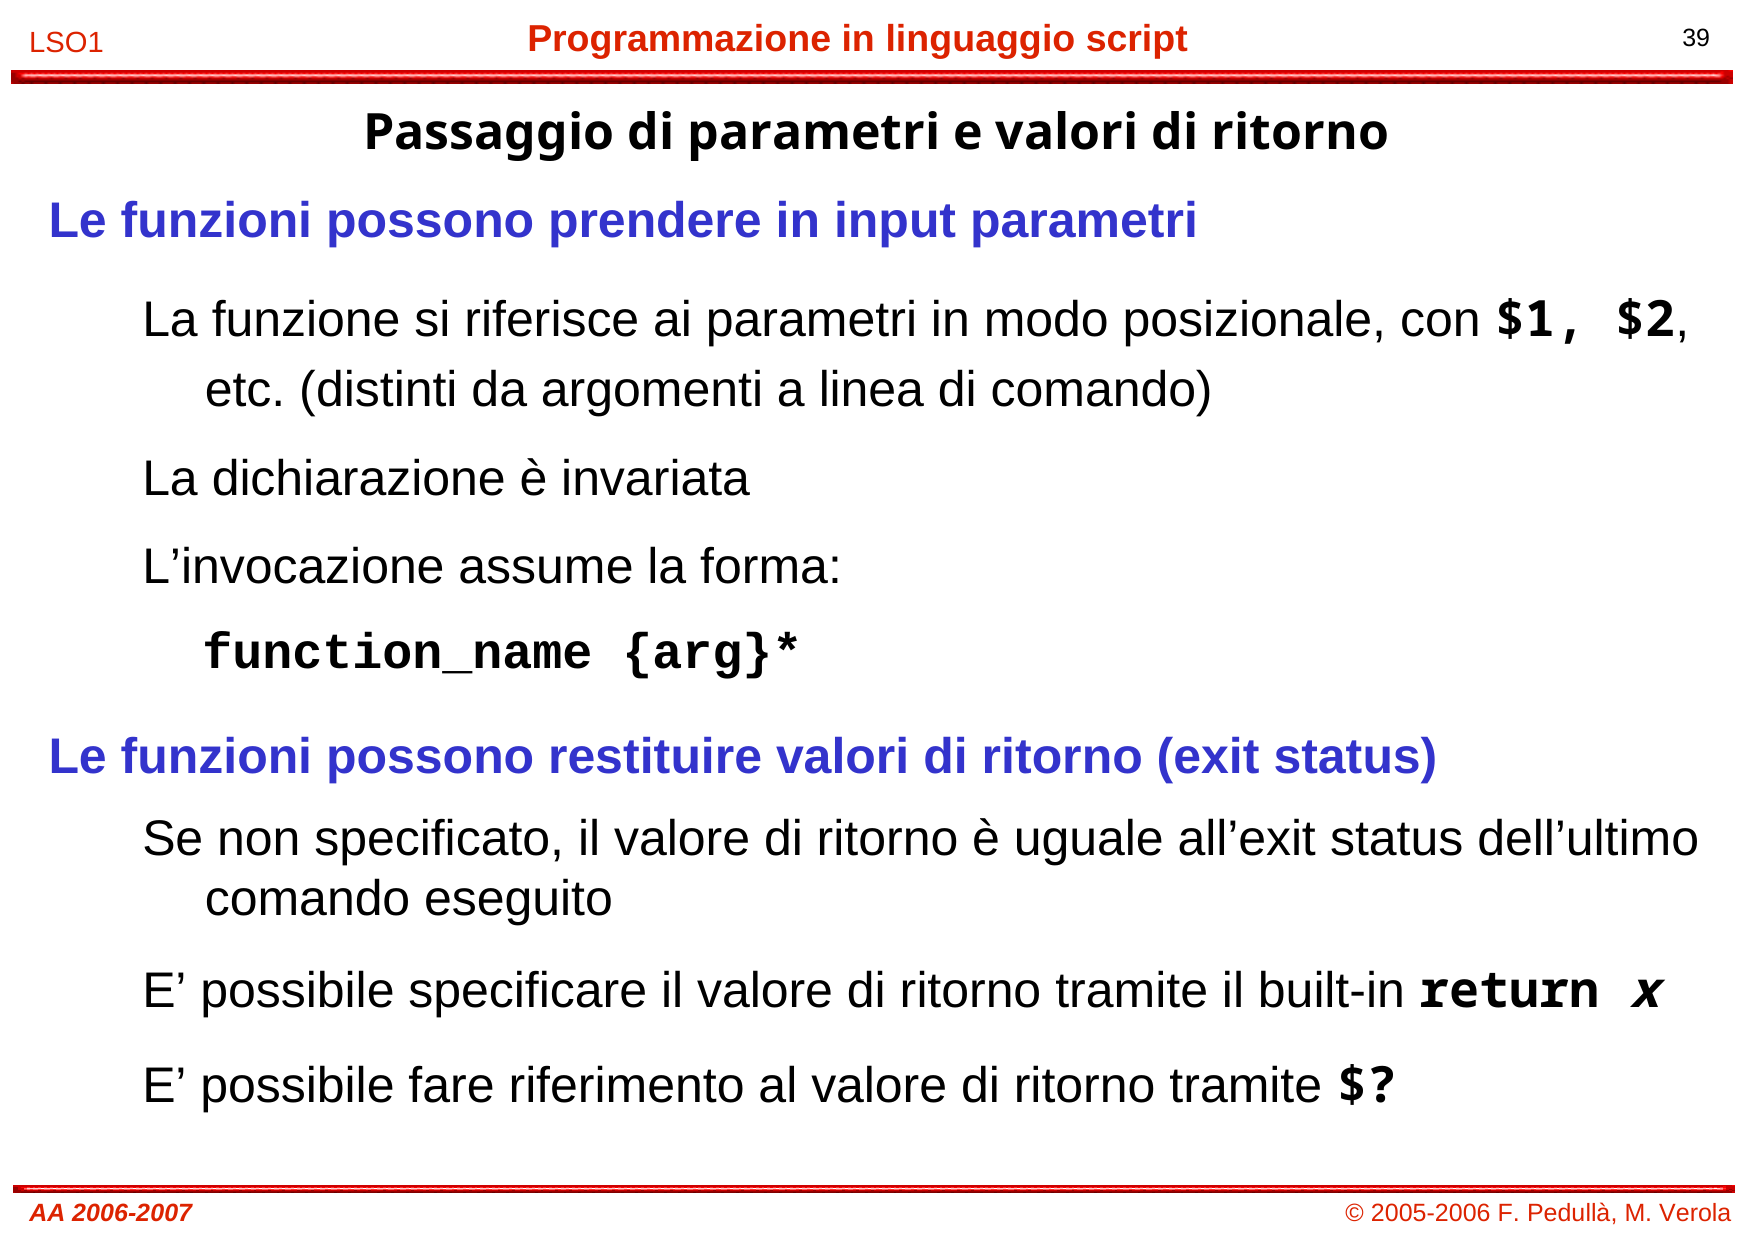

# Passaggio di parametri e valori di ritorno
Le funzioni possono prendere in input parametri
La funzione si riferisce ai parametri in modo posizionale, con $1, $2, etc. (distinti da argomenti a linea di comando)
La dichiarazione è invariata
L’invocazione assume la forma:
 function_name {arg}*
Le funzioni possono restituire valori di ritorno (exit status)
Se non specificato, il valore di ritorno è uguale all’exit status dell’ultimo comando eseguito
E’ possibile specificare il valore di ritorno tramite il built-in return x
E’ possibile fare riferimento al valore di ritorno tramite $?